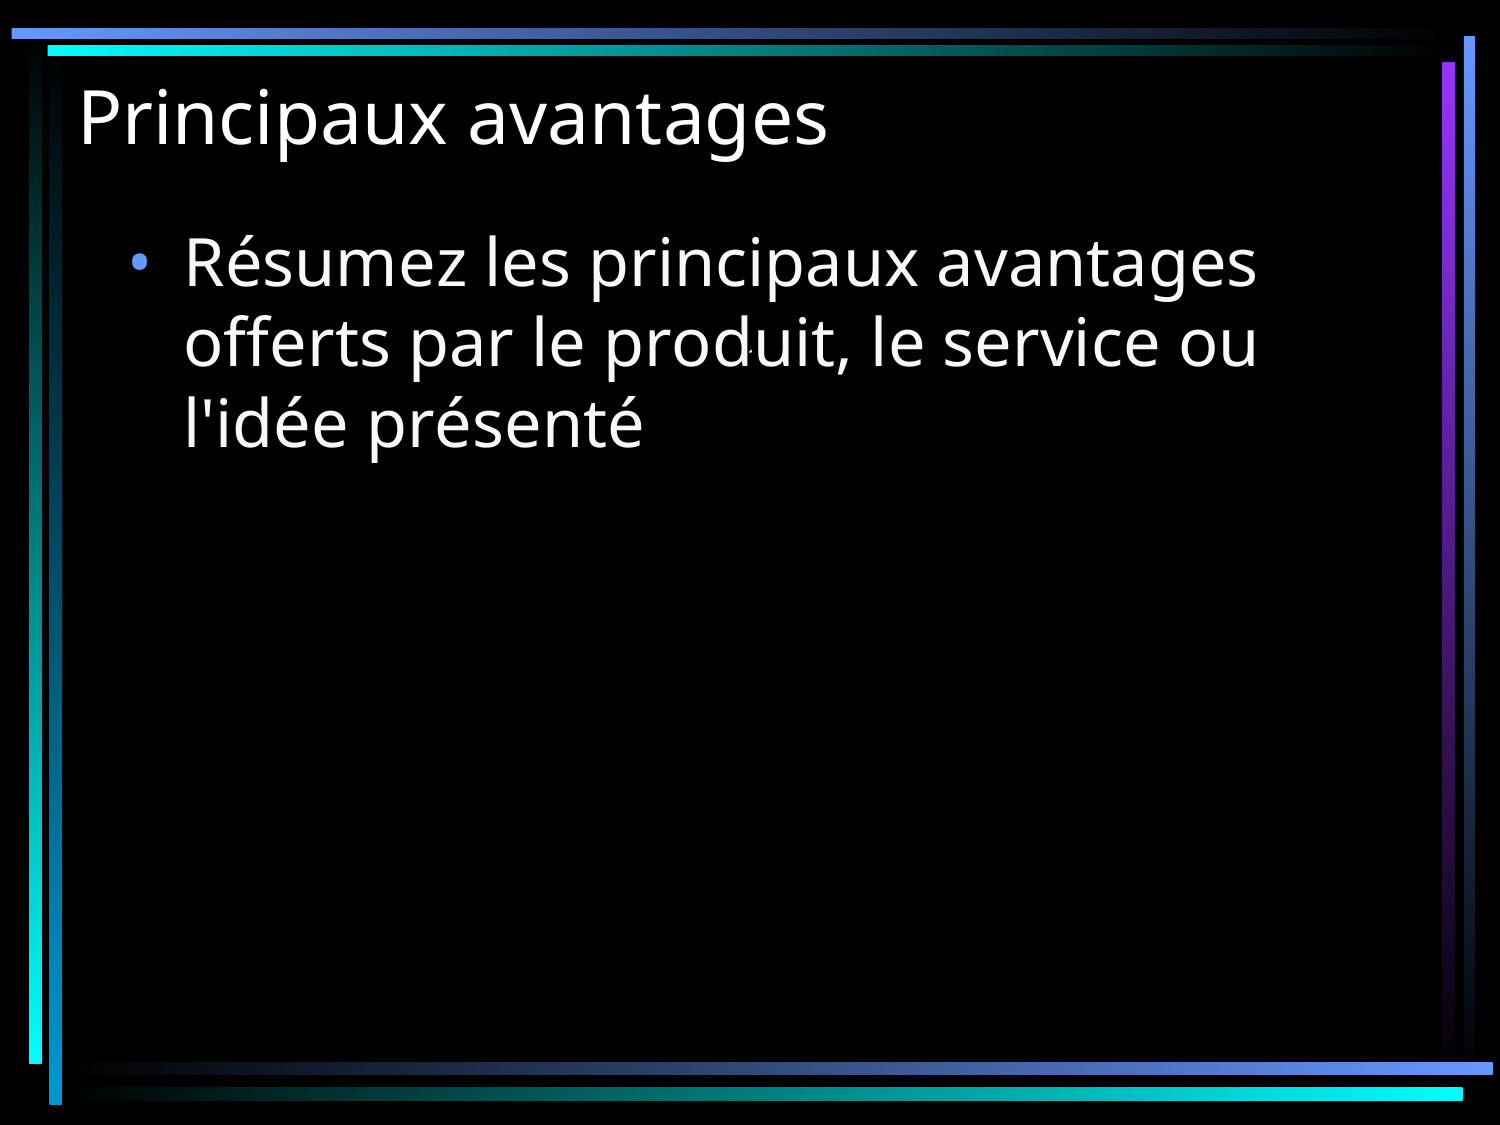

# Principaux avantages
Résumez les principaux avantages offerts par le produit, le service ou l'idée présenté